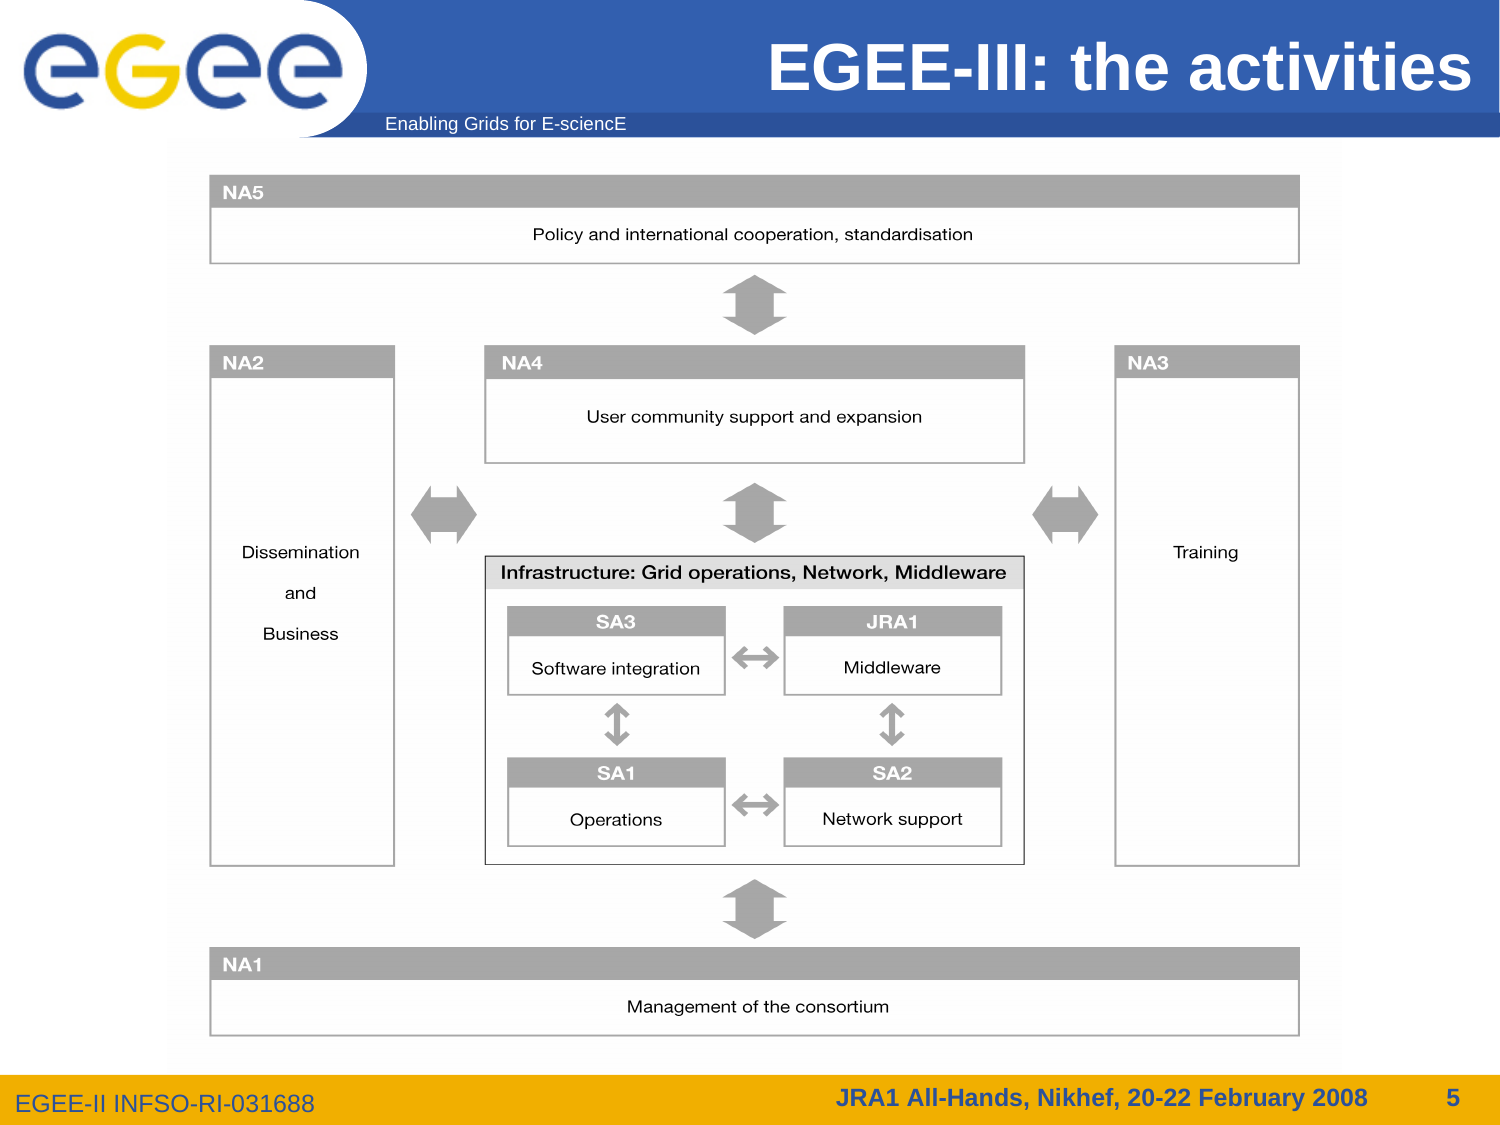

# EGEE-III: the activities
JRA1 All-Hands, Nikhef, 20-22 February 2008
5